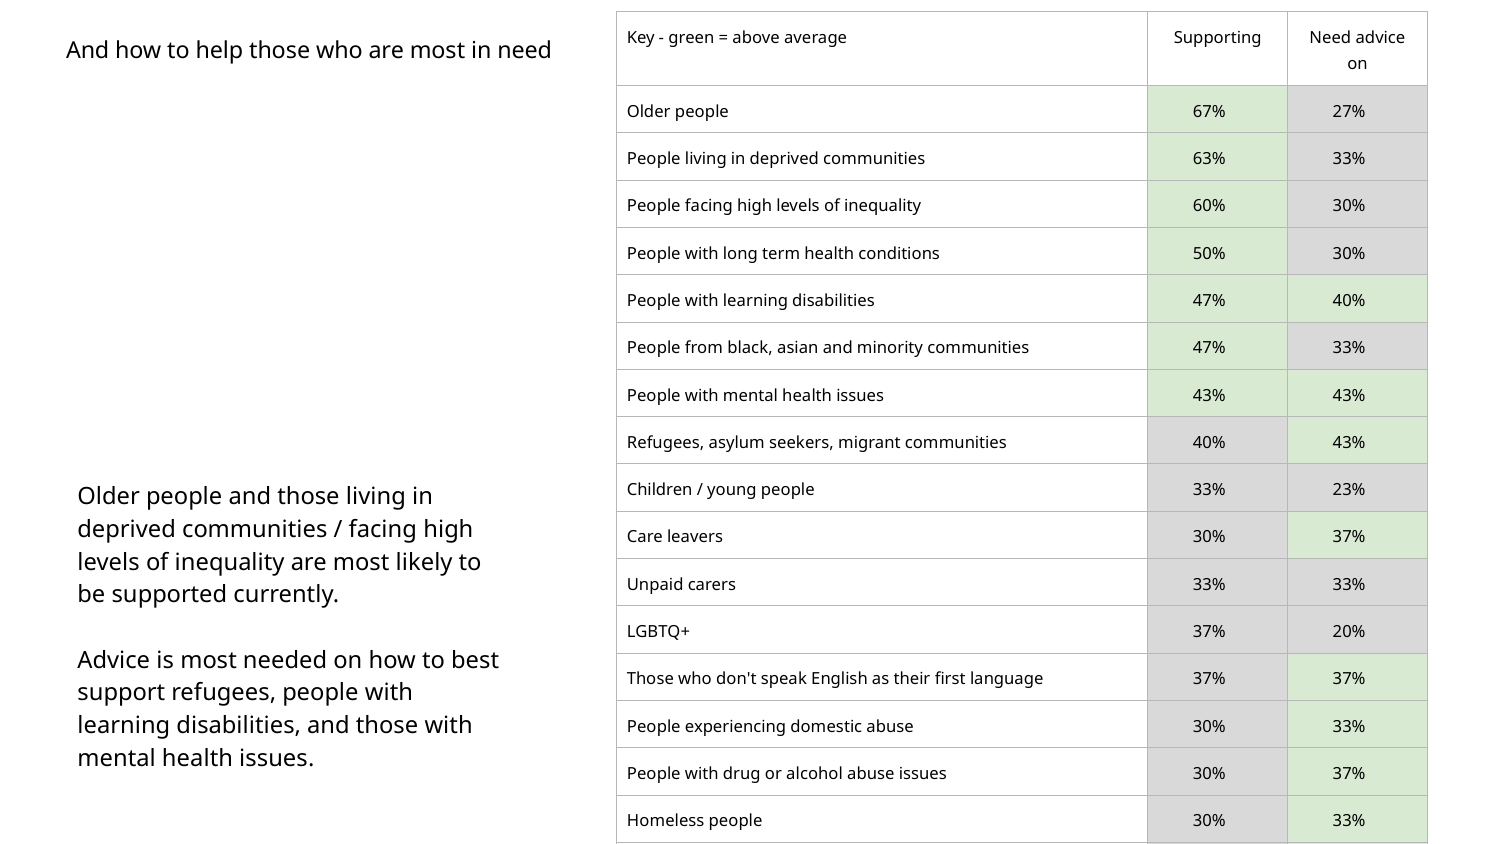

| Key - green = above average | Supporting | Need advice on |
| --- | --- | --- |
| Older people | 67% | 27% |
| People living in deprived communities | 63% | 33% |
| People facing high levels of inequality | 60% | 30% |
| People with long term health conditions | 50% | 30% |
| People with learning disabilities | 47% | 40% |
| People from black, asian and minority communities | 47% | 33% |
| People with mental health issues | 43% | 43% |
| Refugees, asylum seekers, migrant communities | 40% | 43% |
| Children / young people | 33% | 23% |
| Care leavers | 30% | 37% |
| Unpaid carers | 33% | 33% |
| LGBTQ+ | 37% | 20% |
| Those who don't speak English as their first language | 37% | 37% |
| People experiencing domestic abuse | 30% | 33% |
| People with drug or alcohol abuse issues | 30% | 37% |
| Homeless people | 30% | 33% |
| People leaving prison | 27% | 37% |
And how to help those who are most in need
# Older people and those living in deprived communities / facing high levels of inequality are most likely to be supported currently.
Advice is most needed on how to best support refugees, people with learning disabilities, and those with mental health issues.